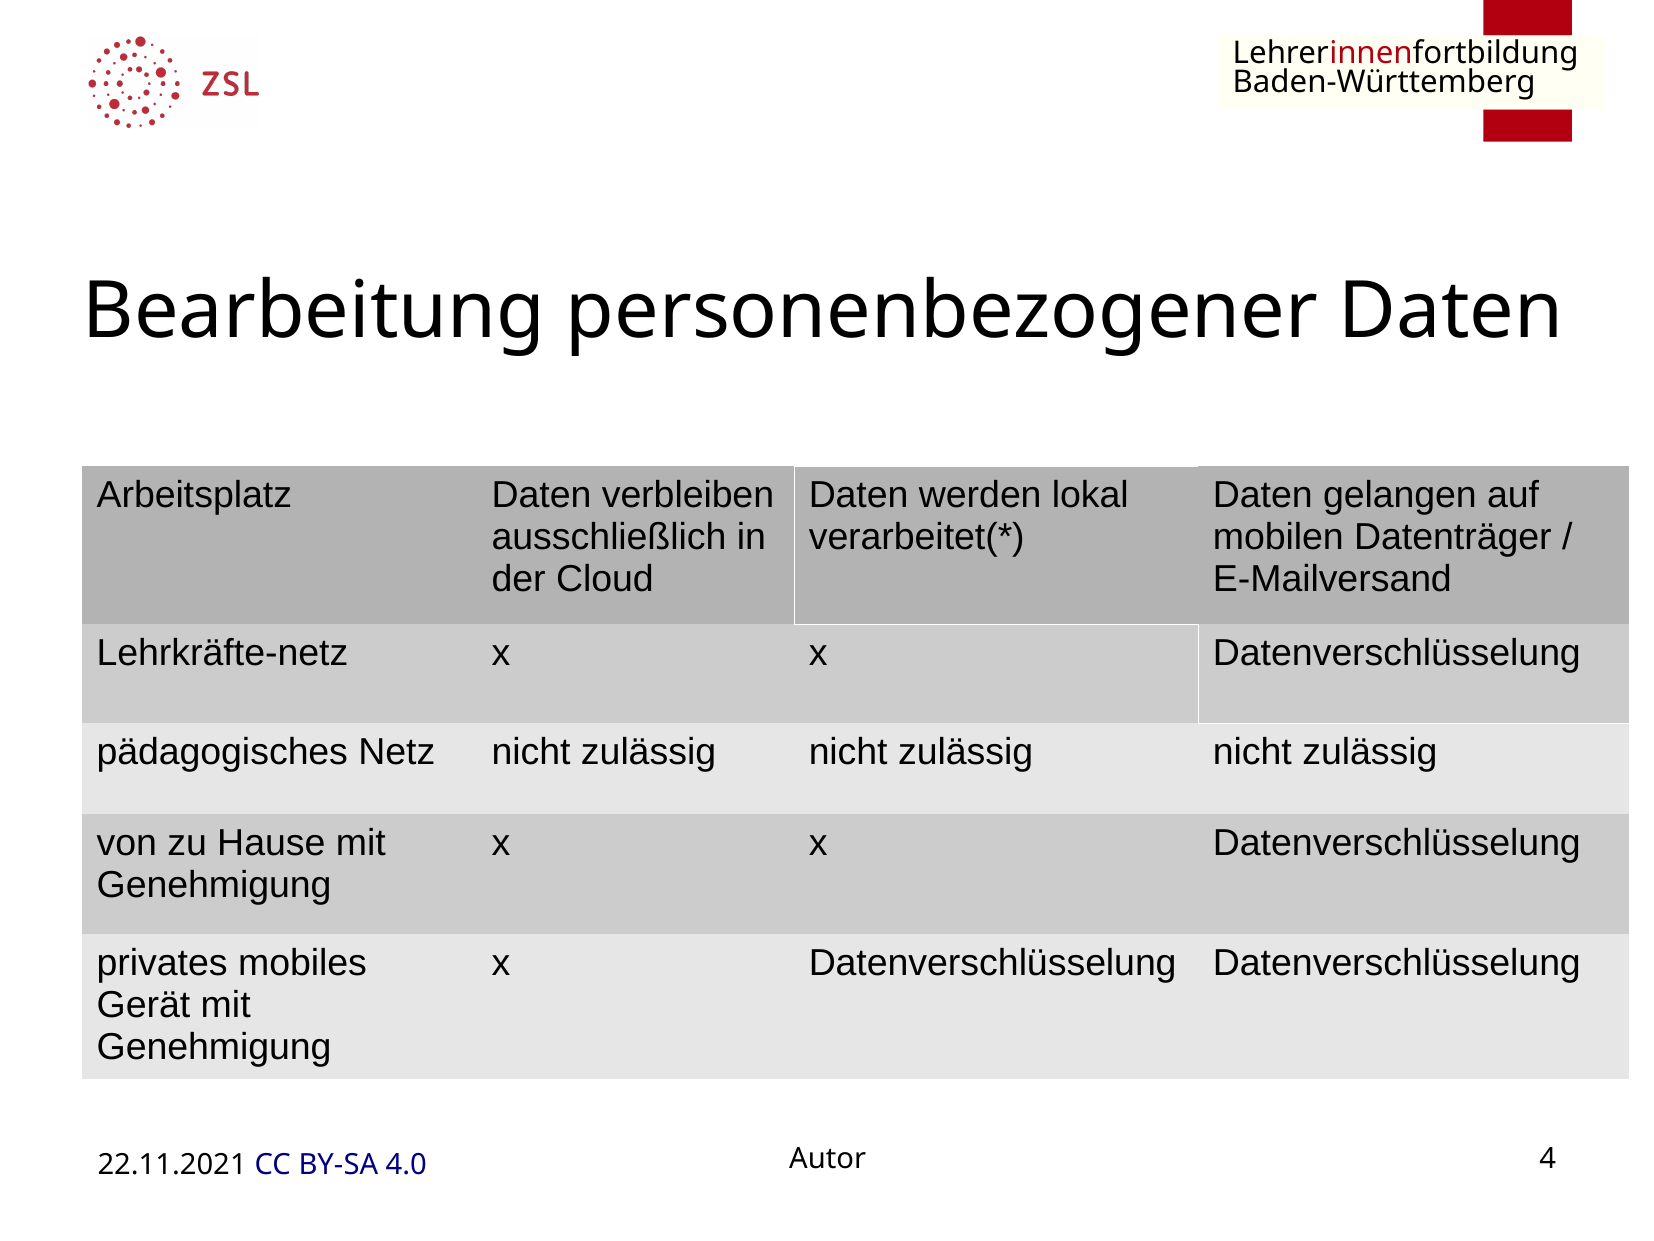

# Bearbeitung personenbezogener Daten
| Arbeitsplatz | Daten verbleiben ausschließlich in der Cloud | Daten werden lokal verarbeitet(\*) | Daten gelangen auf mobilen Datenträger / E-Mailversand |
| --- | --- | --- | --- |
| Lehrkräfte-netz | x | x | Datenverschlüsselung |
| pädagogisches Netz | nicht zulässig | nicht zulässig | nicht zulässig |
| von zu Hause mit Genehmigung | x | x | Datenverschlüsselung |
| privates mobiles Gerät mit Genehmigung | x | Datenverschlüsselung | Datenverschlüsselung |